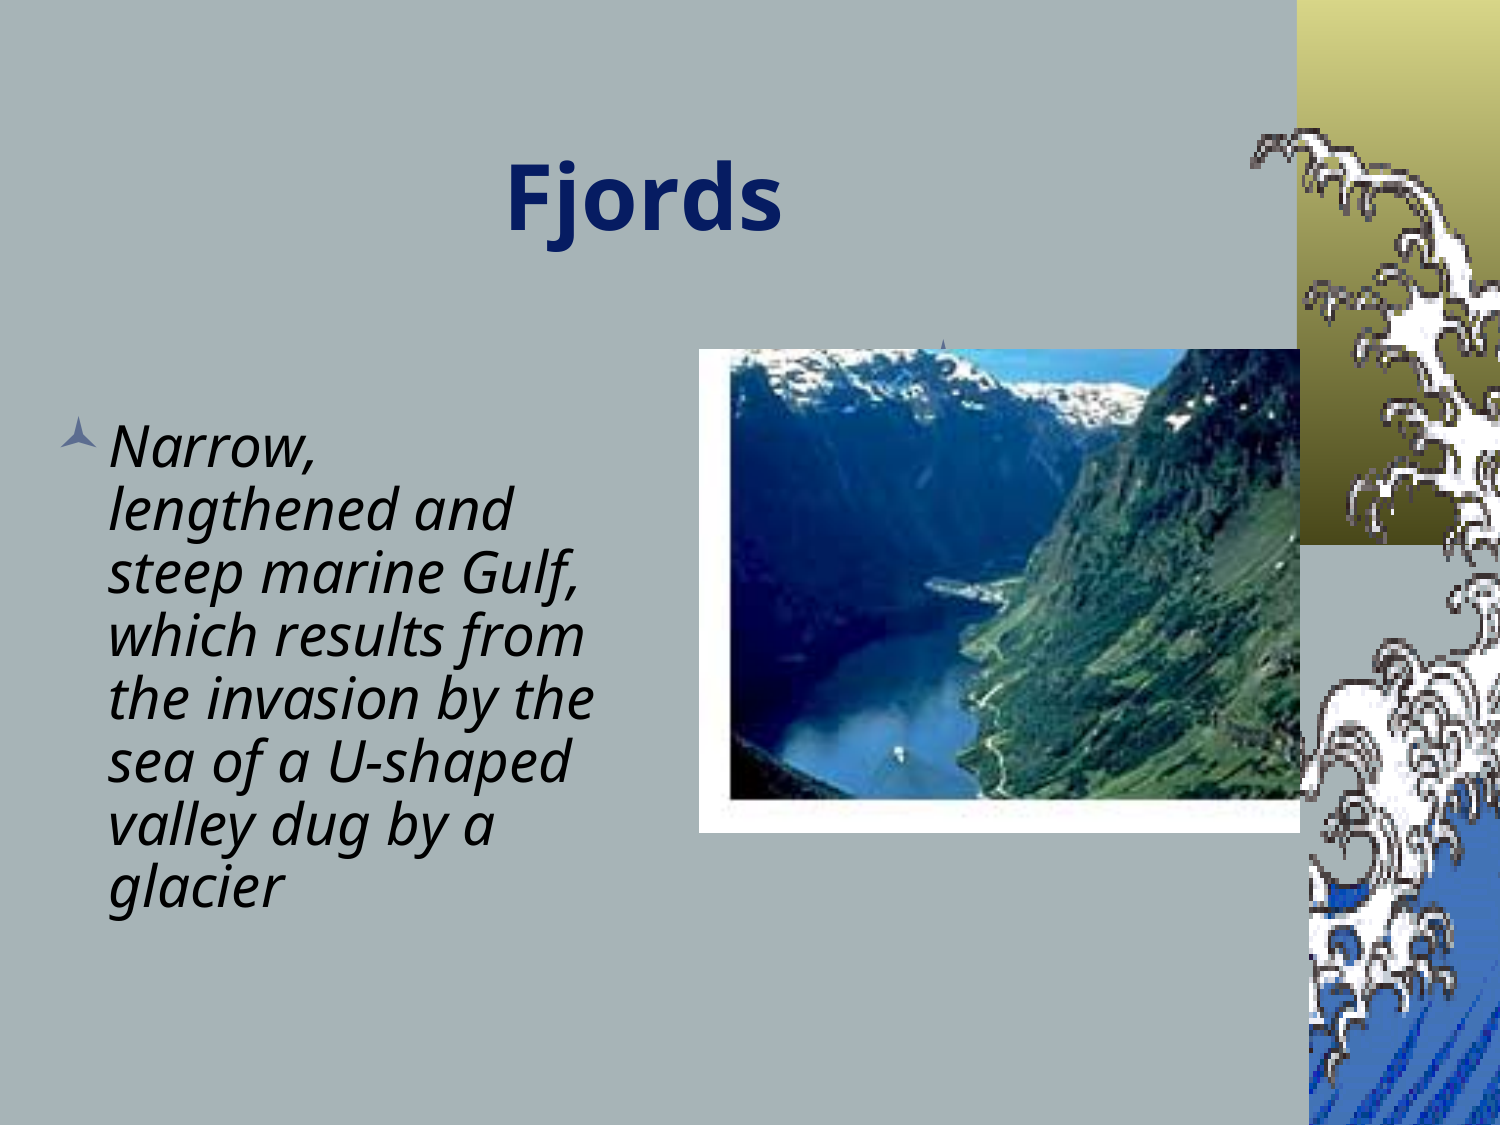

# Fjords
Narrow, lengthened and steep marine Gulf, which results from
the invasion by the sea of a U-shaped valley dug by a glacier